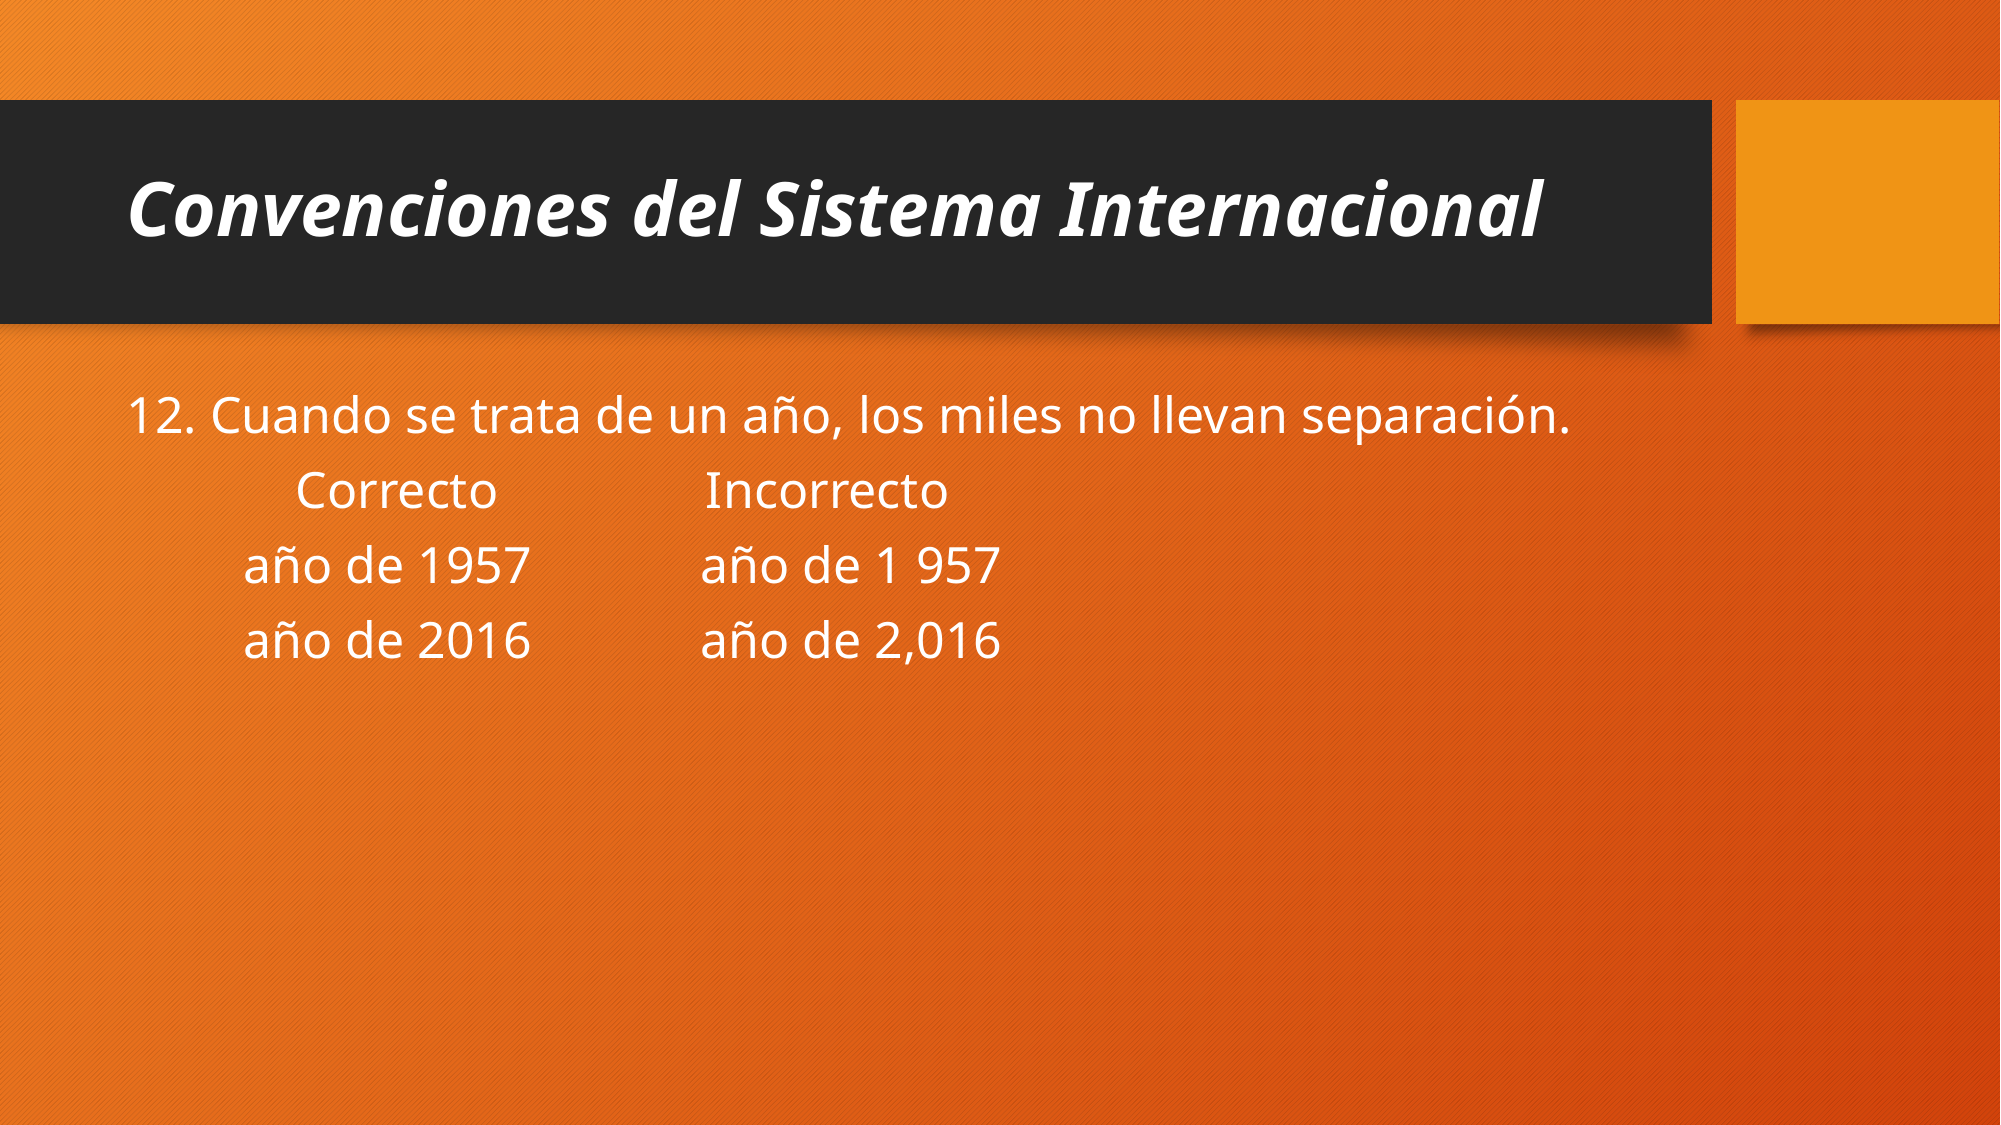

# Convenciones del Sistema Internacional
12. Cuando se trata de un año, los miles no llevan separación.
 Correcto Incorrecto
 año de 1957 año de 1 957
 año de 2016 año de 2,016